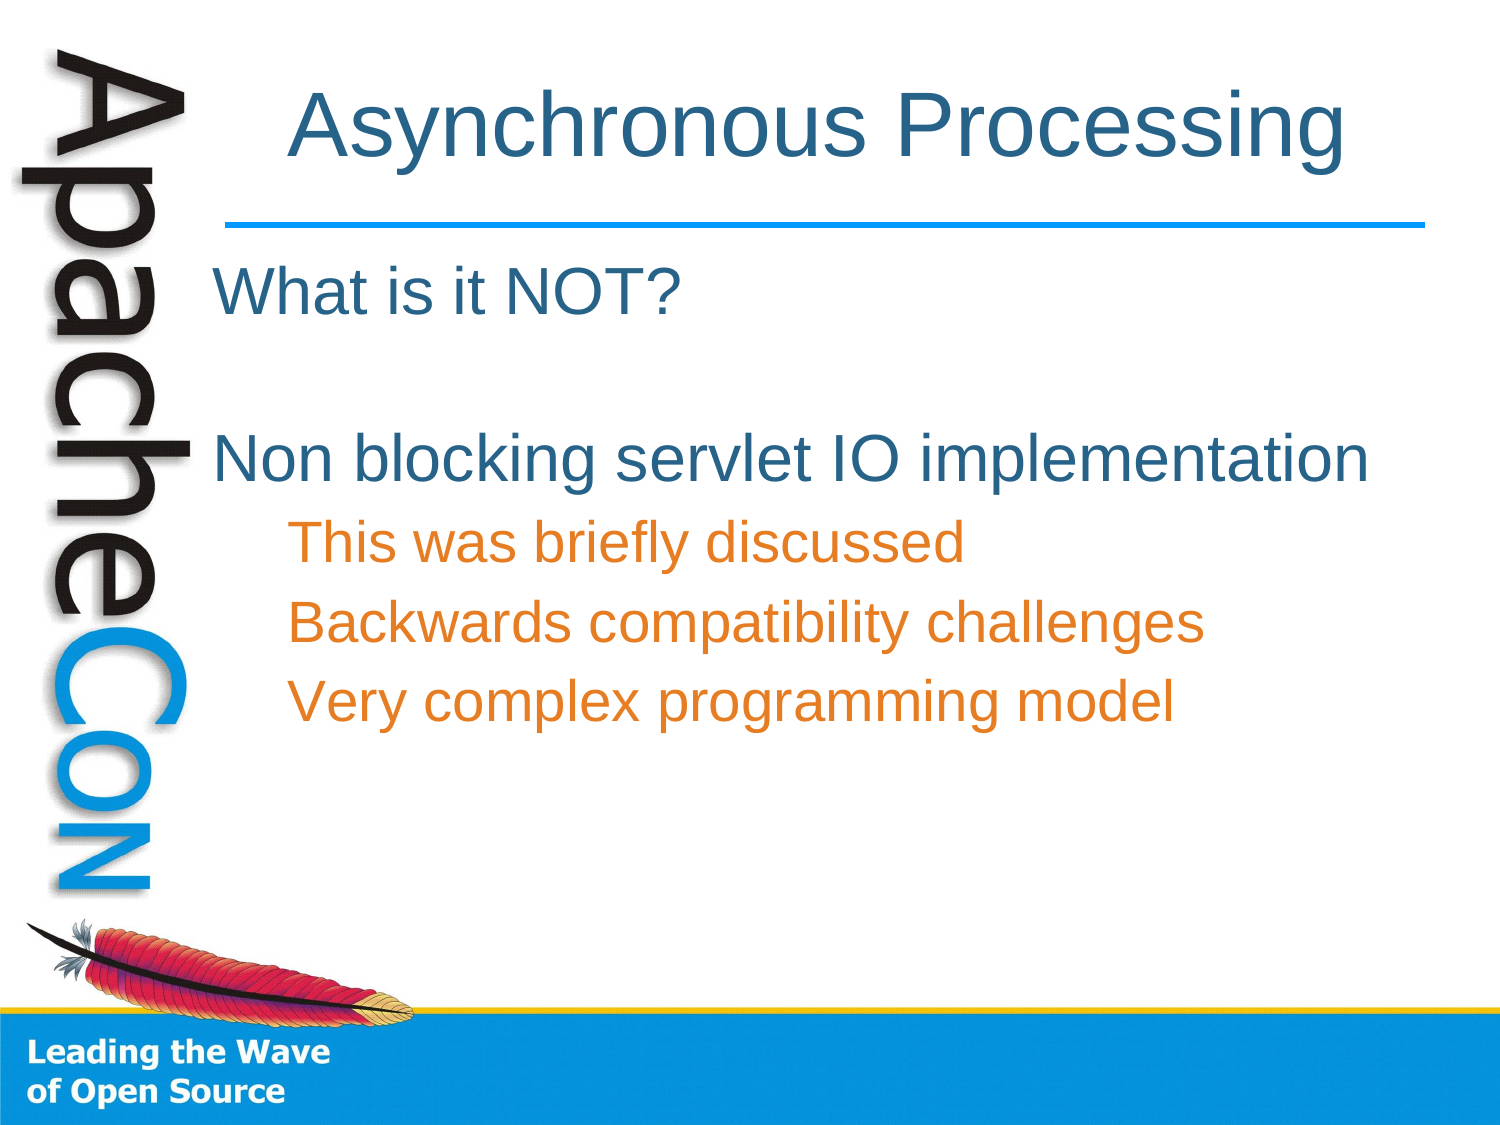

# Asynchronous Processing
What is it NOT?
Non blocking servlet IO implementation
This was briefly discussed
Backwards compatibility challenges
Very complex programming model